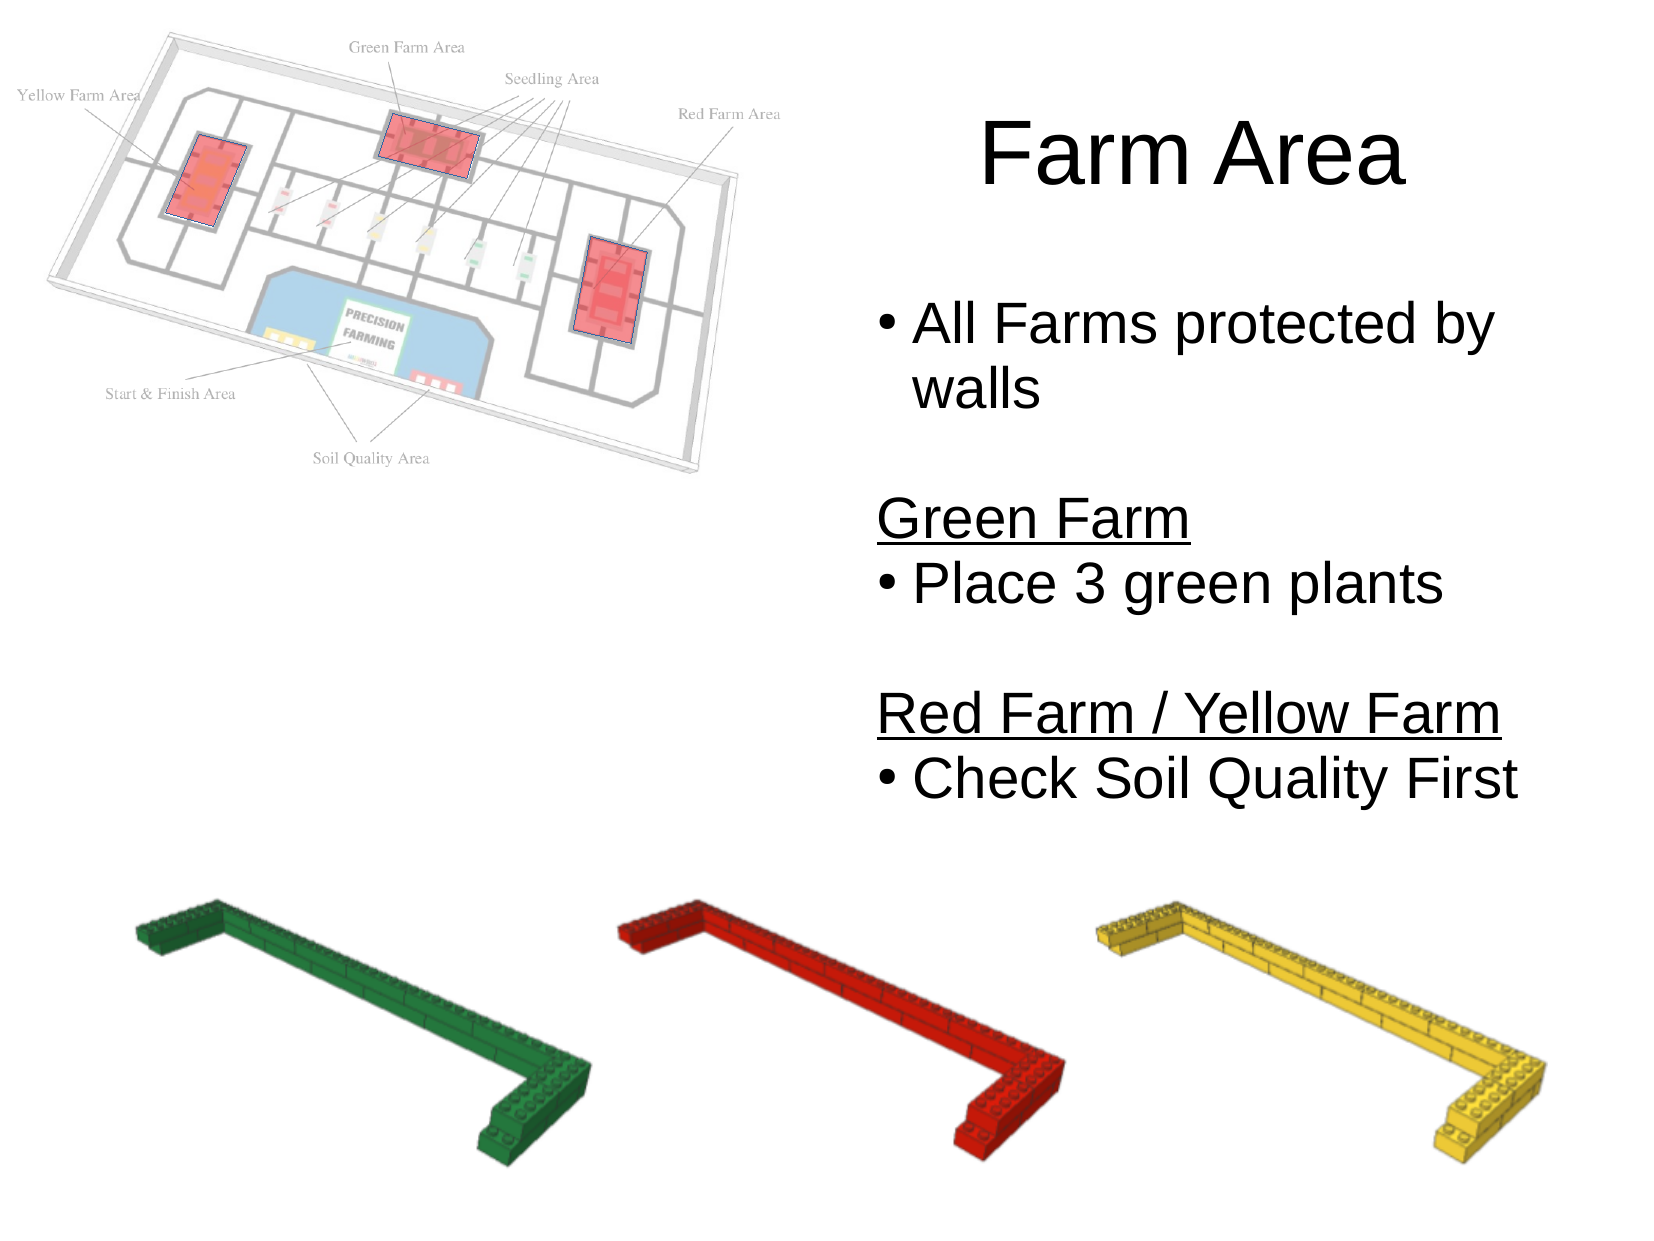

# Farm Area
All Farms protected by walls
Green Farm
Place 3 green plants
Red Farm / Yellow Farm
Check Soil Quality First